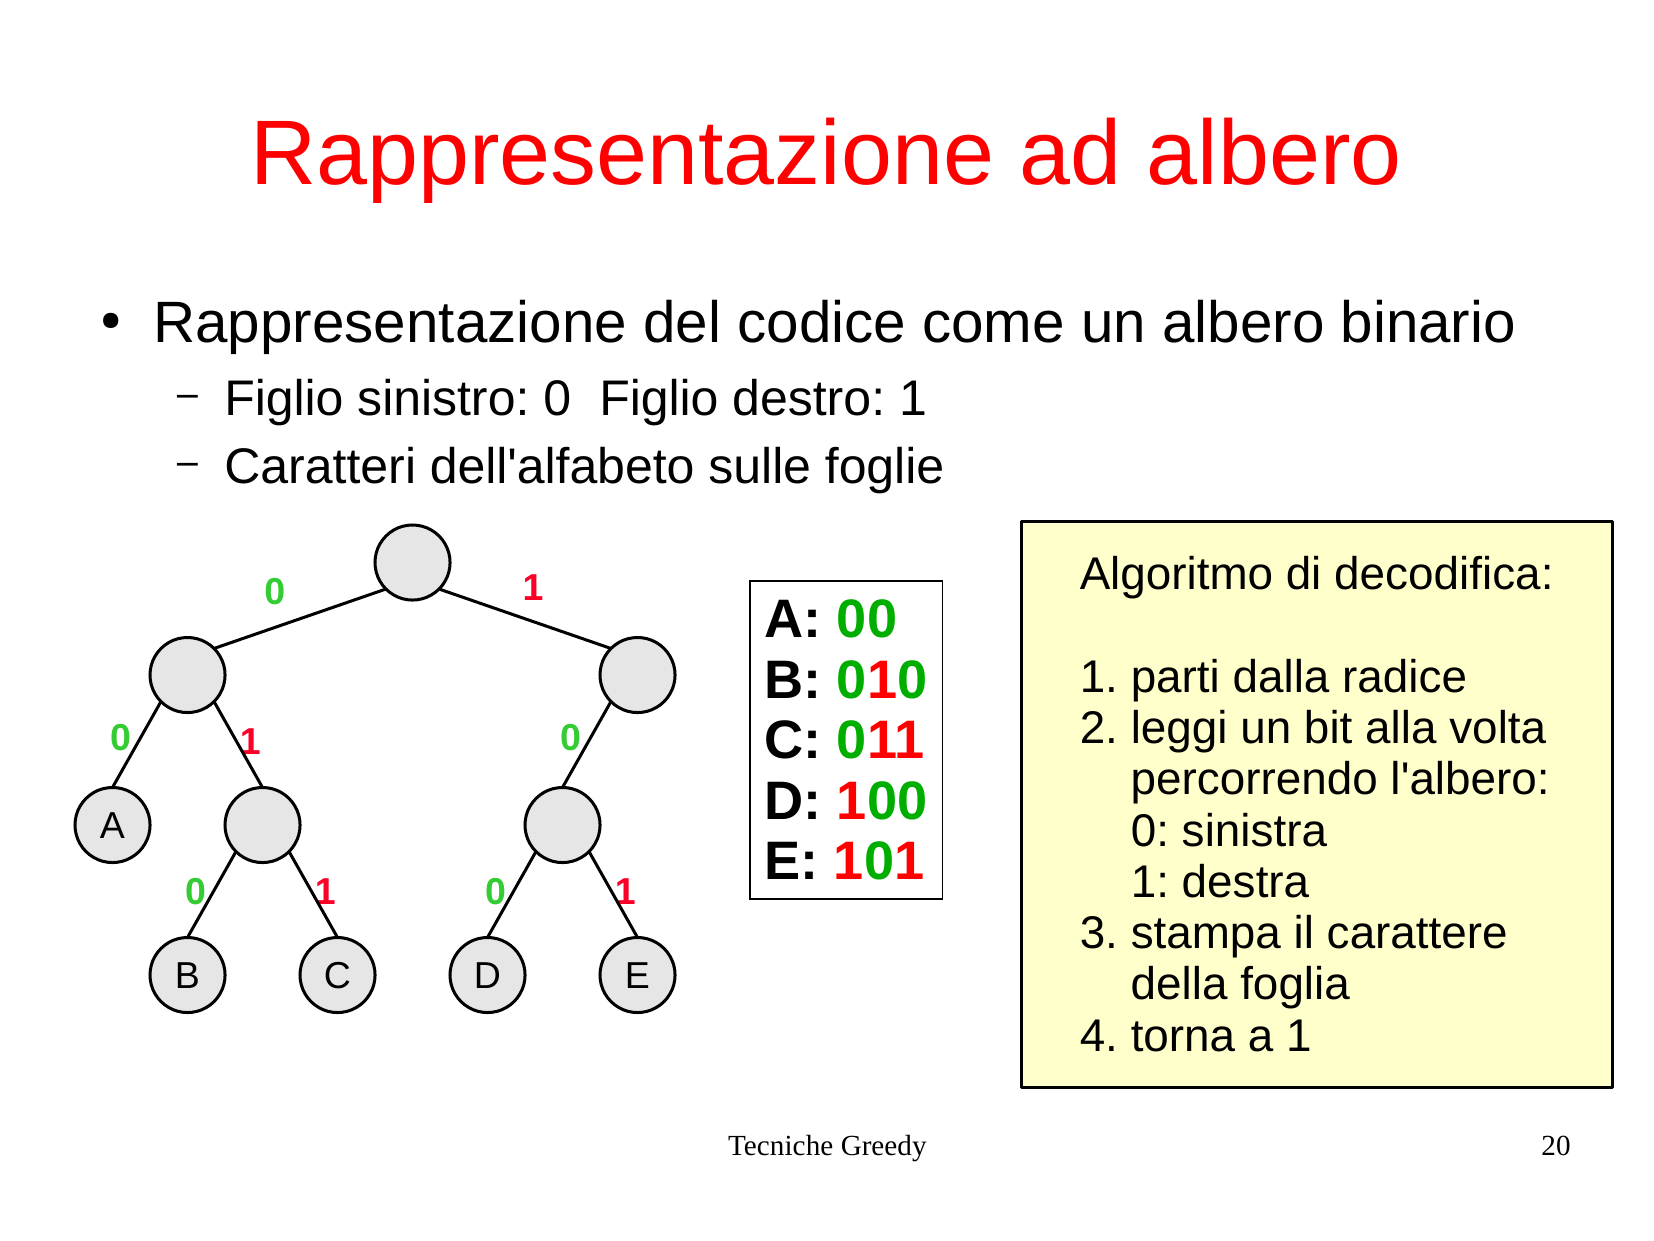

# Rappresentazione ad albero
Rappresentazione del codice come un albero binario
Figlio sinistro: 0 	Figlio destro: 1
Caratteri dell'alfabeto sulle foglie
Algoritmo di decodifica:
1. parti dalla radice
2. leggi un bit alla volta
 percorrendo l'albero:
 0: sinistra
 1: destra
3. stampa il carattere
 della foglia
4. torna a 1
1
0
A: 00
B: 010
C: 011
D: 100
E: 101
0
0
1
A
0
1
0
1
B
C
D
E
Tecniche Greedy
20